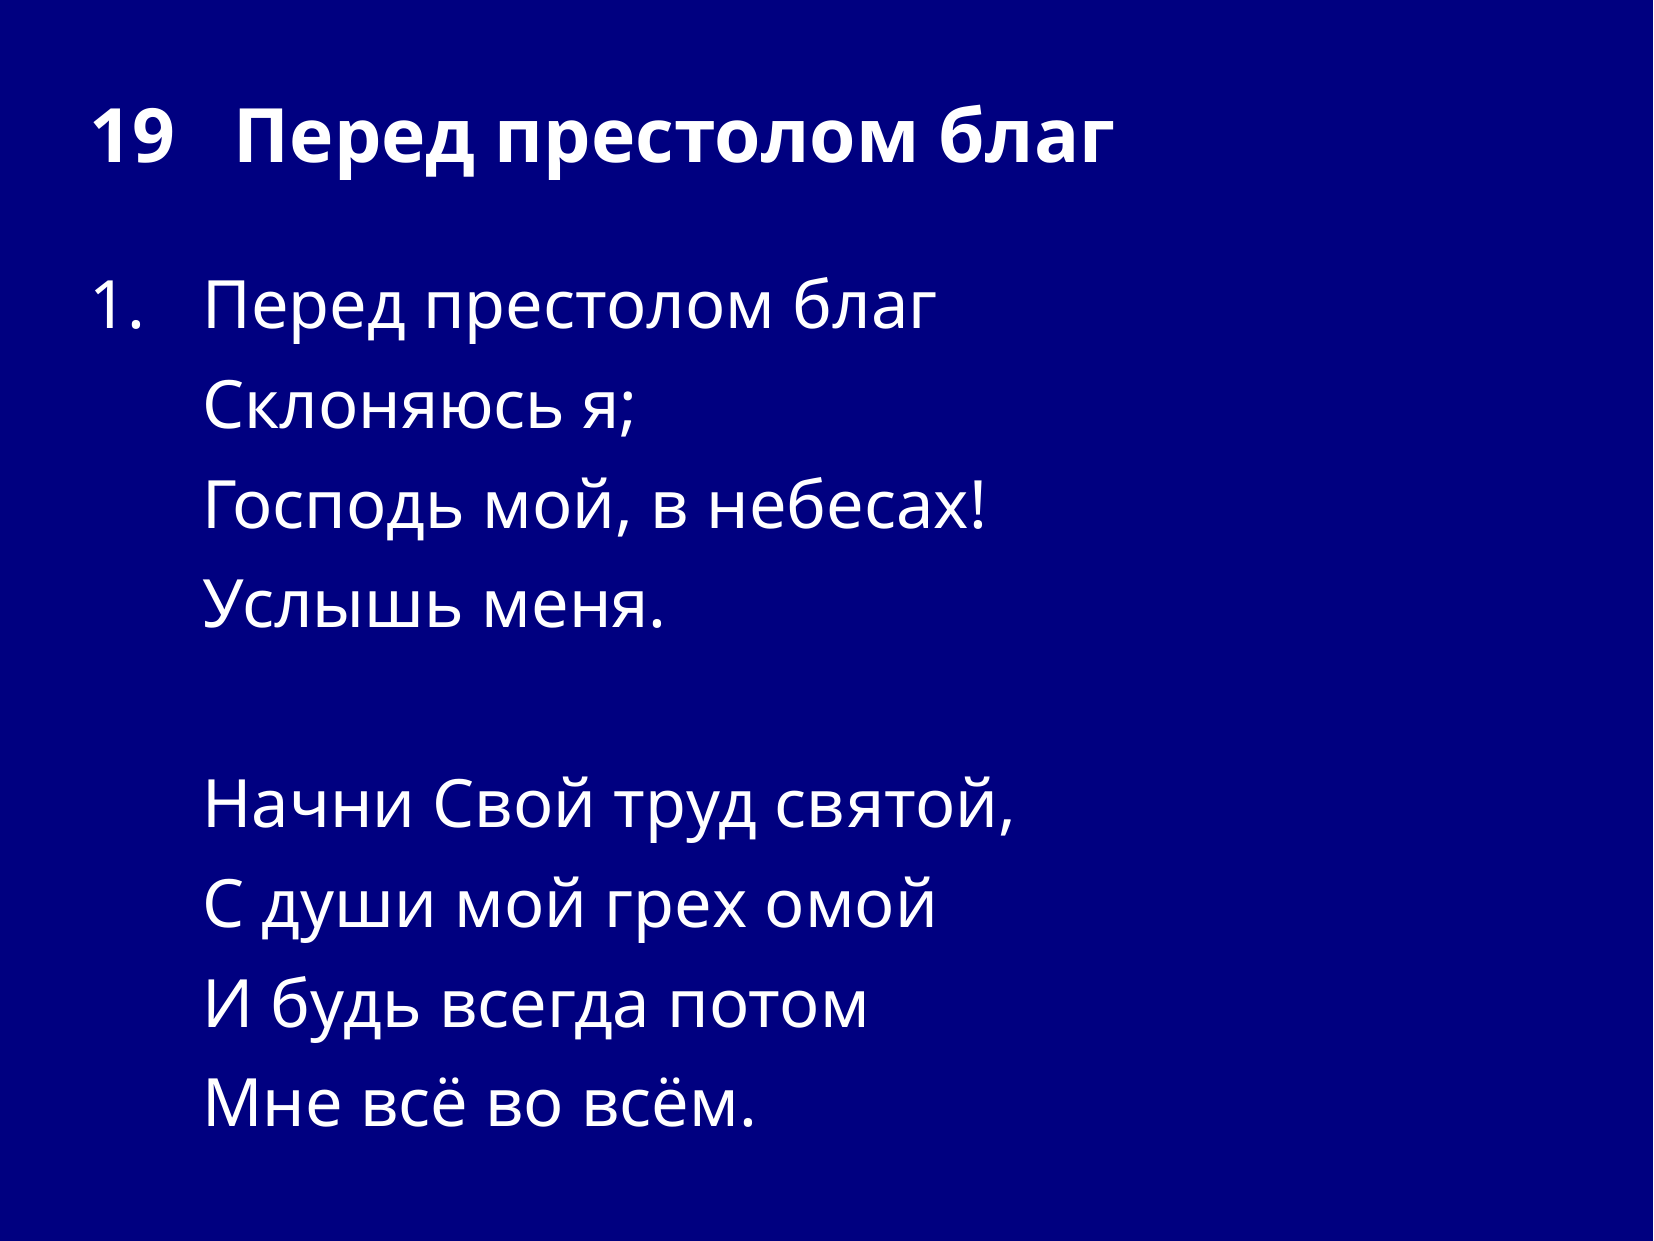

19 Перед престолом благ
1.	Перед престолом благ
	Склоняюсь я;
	Господь мой, в небесах!
	Услышь меня.
	Начни Свой труд святой,
	С души мой грех омой
	И будь всегда потом
	Мне всё во всём.